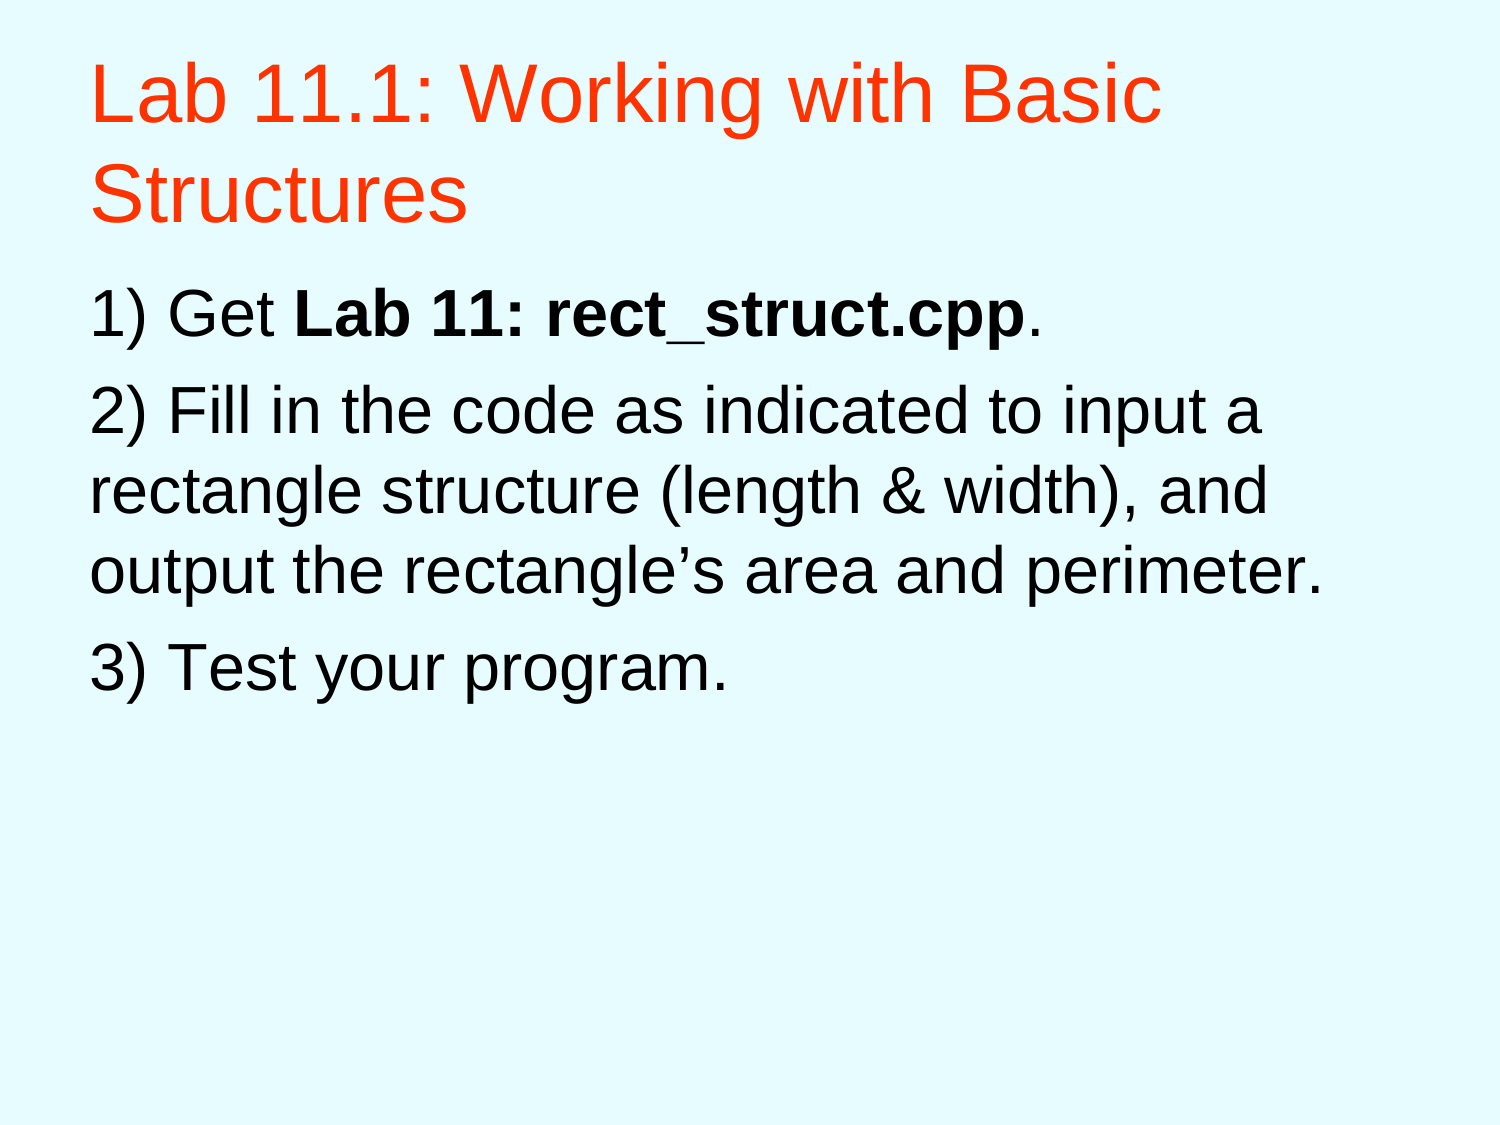

# Lab 11.1: Working with Basic Structures
 Get Lab 11: rect_struct.cpp.
 Fill in the code as indicated to input a rectangle structure (length & width), and output the rectangle’s area and perimeter.
 Test your program.